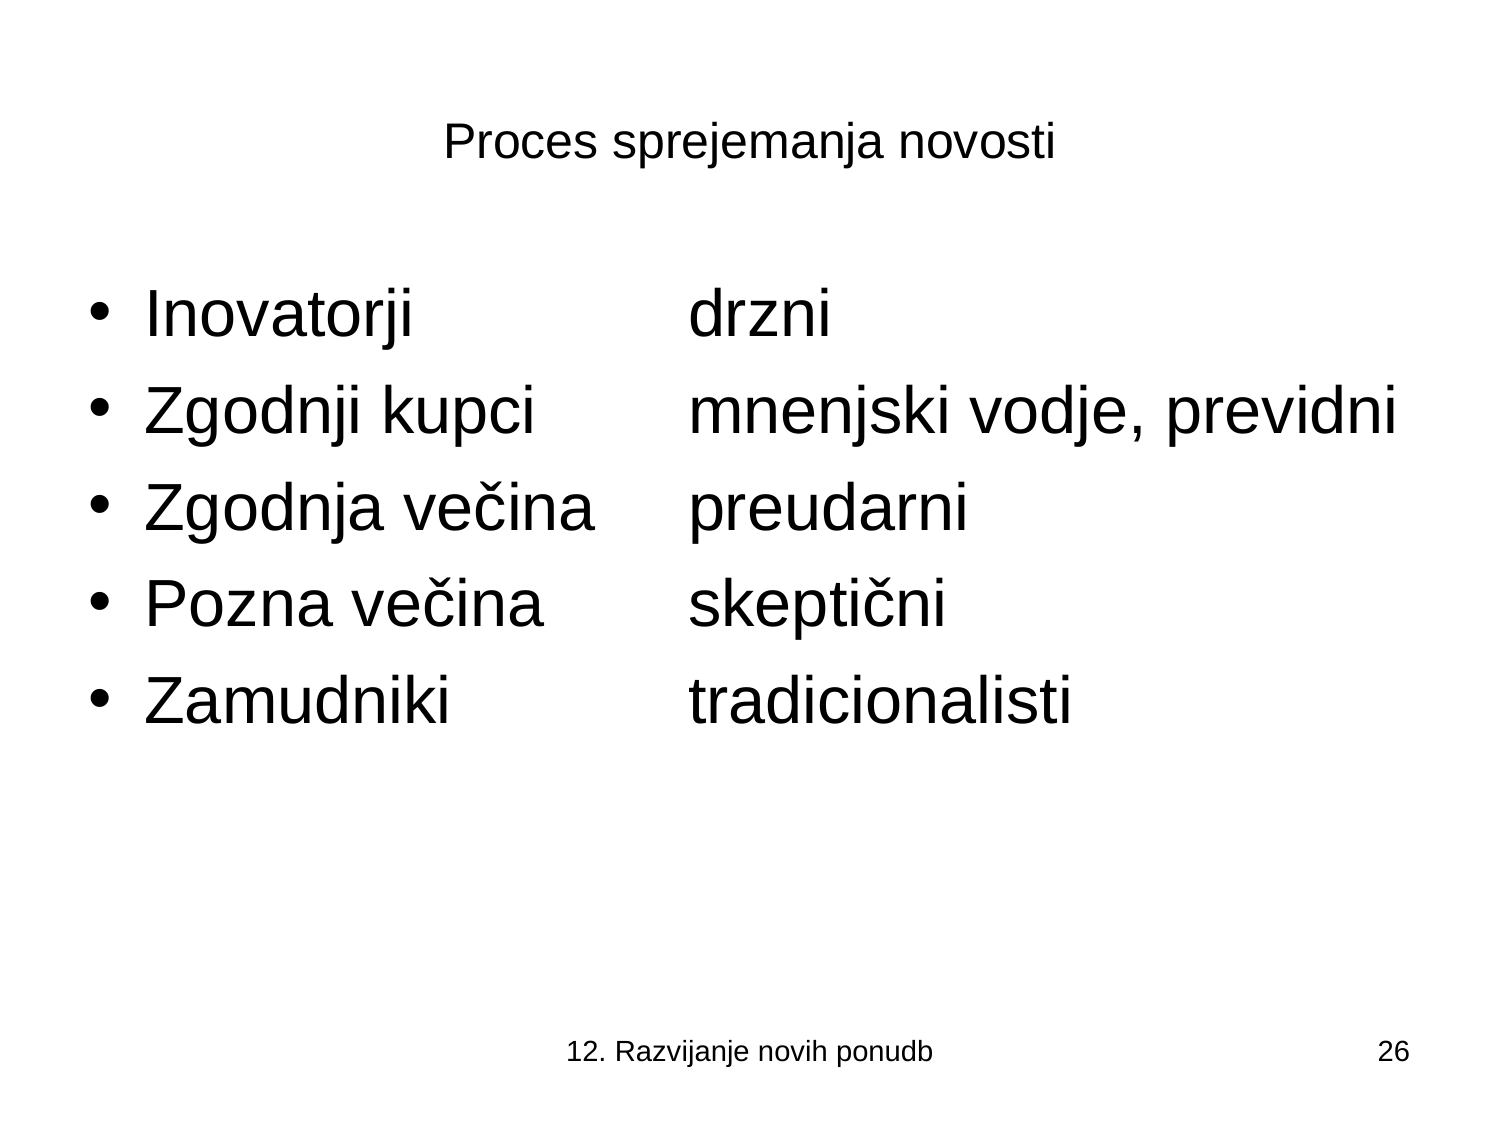

# Proces sprejemanja novosti
Inovatorji 		drzni
Zgodnji kupci		mnenjski vodje, previdni
Zgodnja večina	preudarni
Pozna večina	skeptični
Zamudniki		tradicionalisti
12. Razvijanje novih ponudb